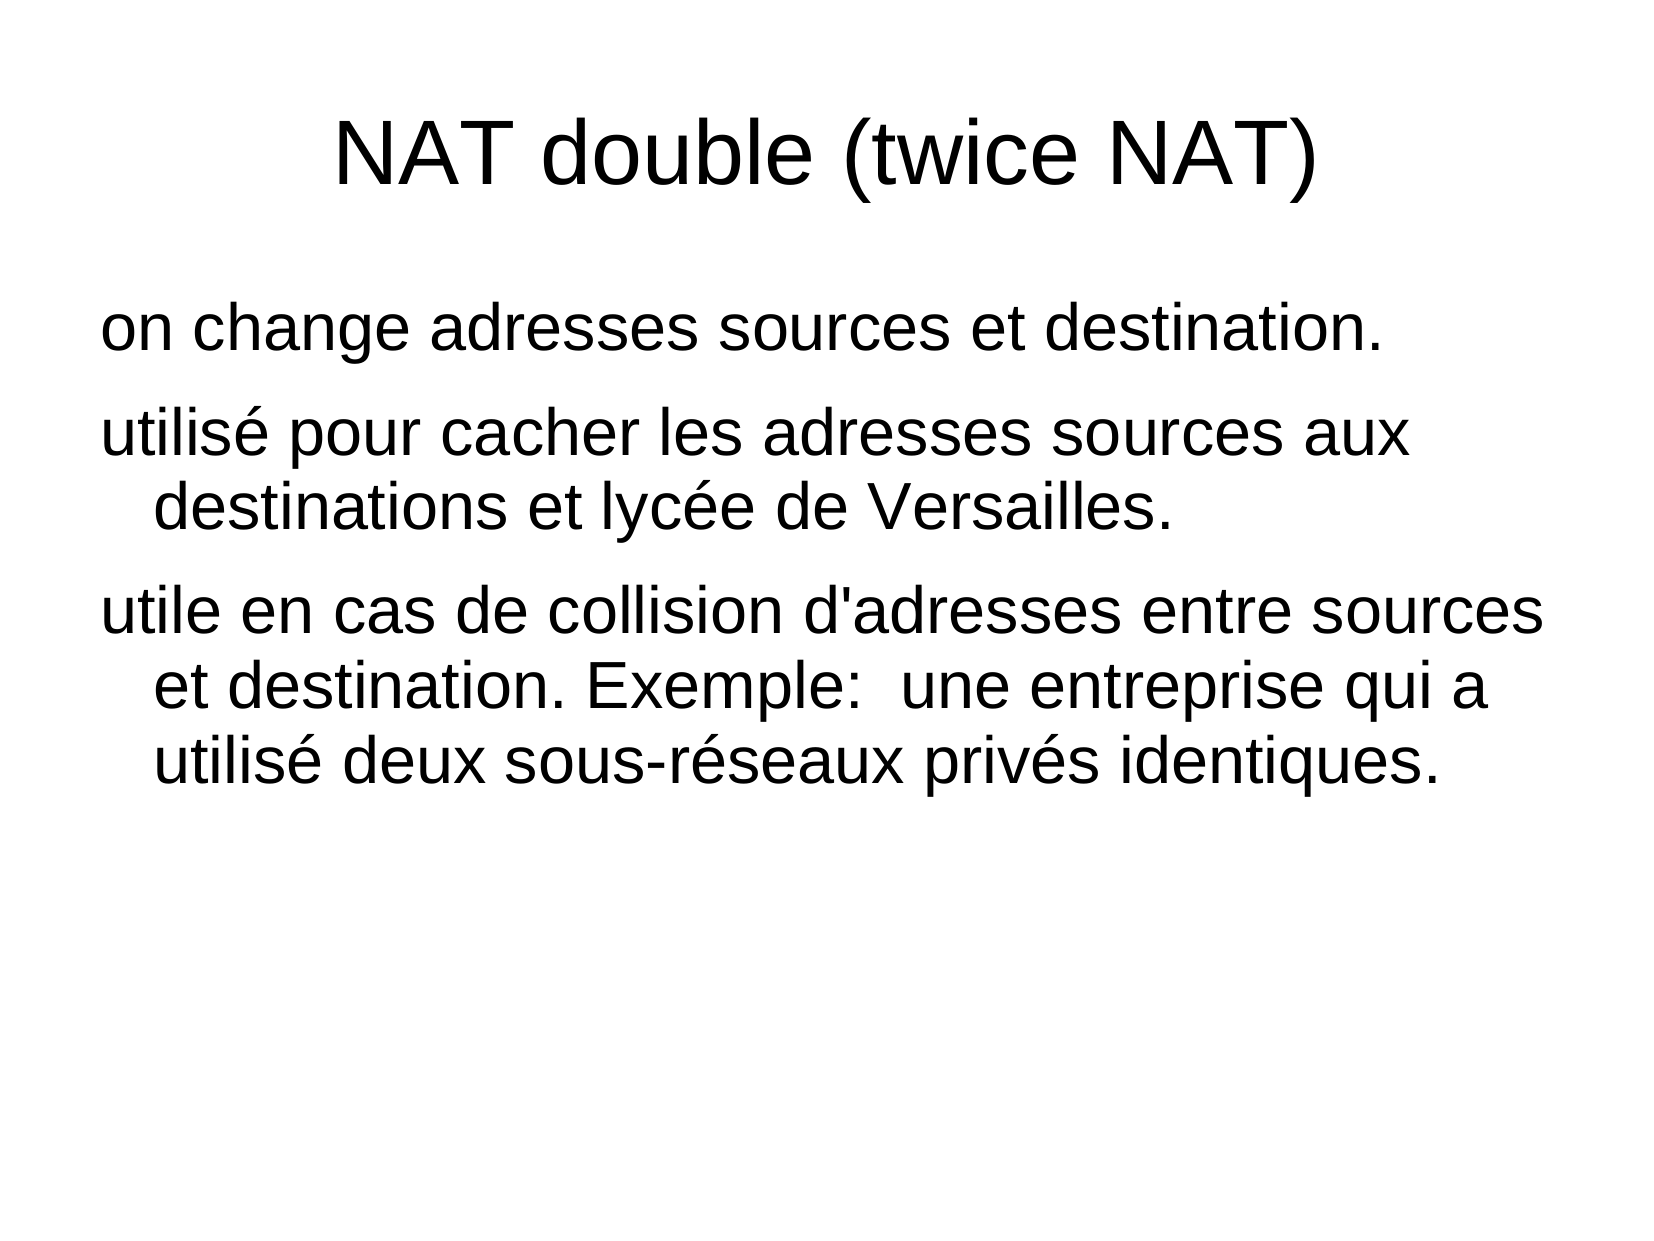

# NAT double (twice NAT)
on change adresses sources et destination.
utilisé pour cacher les adresses sources aux destinations et lycée de Versailles.
utile en cas de collision d'adresses entre sources et destination. Exemple: une entreprise qui a utilisé deux sous-réseaux privés identiques.